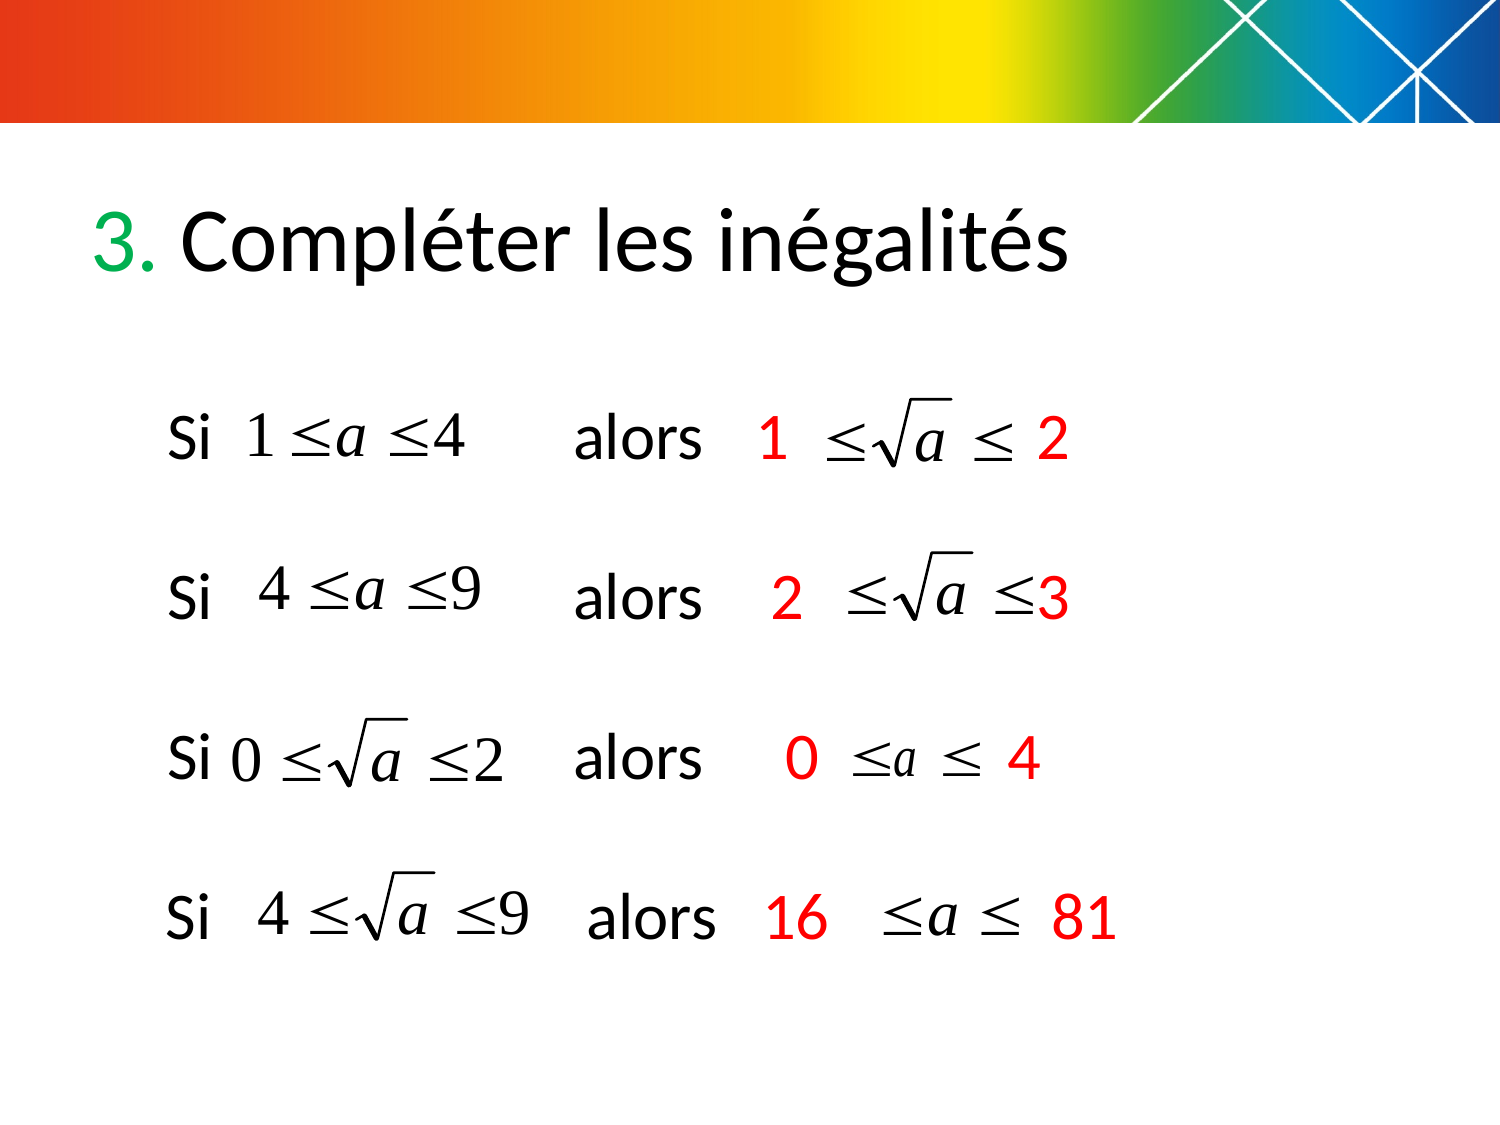

# 3. Compléter les inégalités
 Si alors	 1 		2
 Si alors	 2 		3
 Si alors 	 0		 4
 Si alors 16 		 81